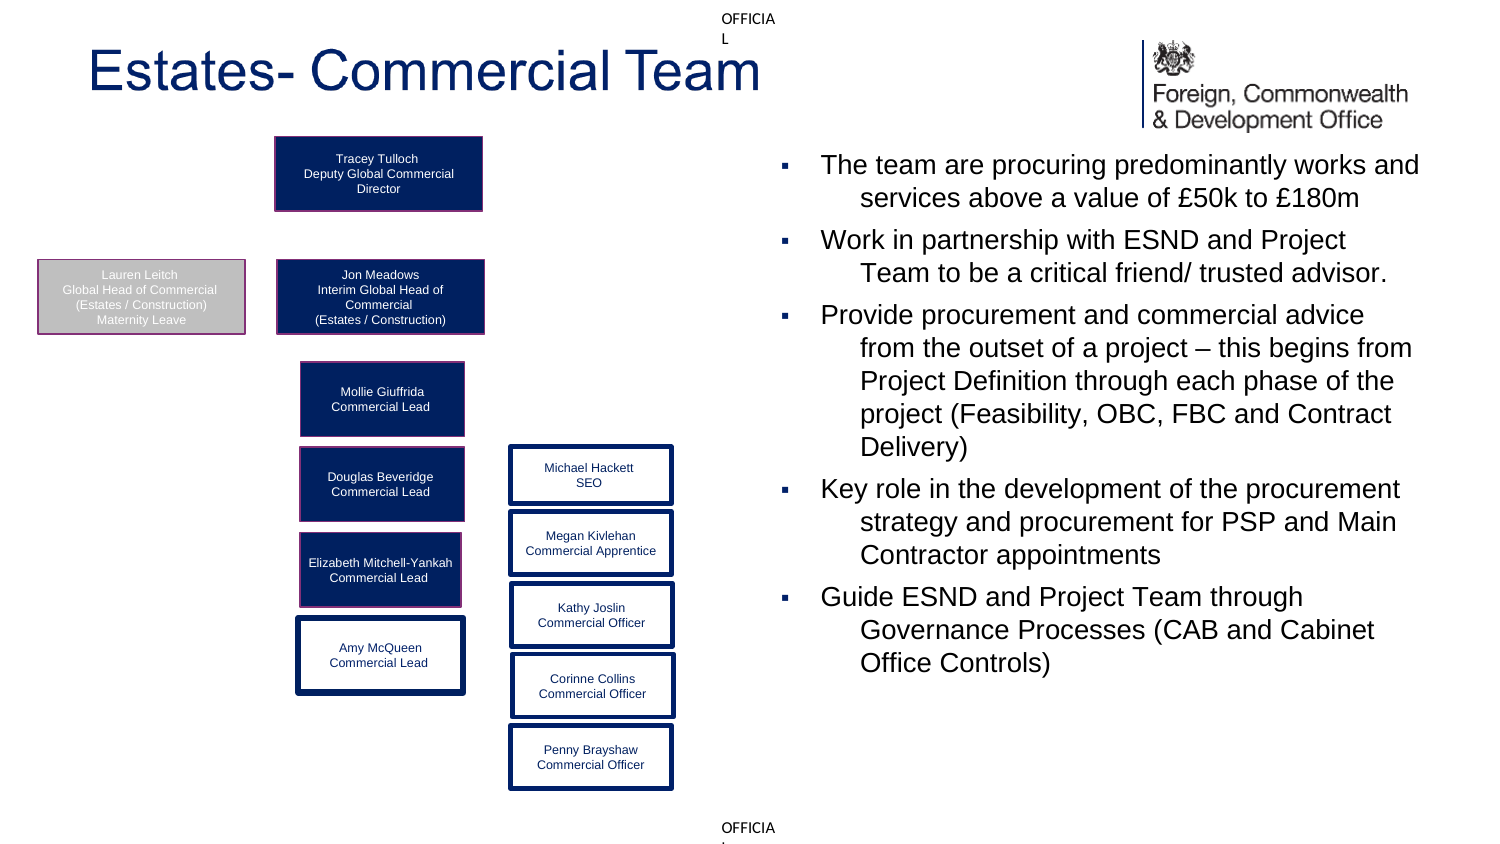

Tracey Tulloch
Deputy Global Commercial Director
# The team are procuring predominantly works and services above a value of £50k to £180m
Work in partnership with ESND and Project Team to be a critical friend/ trusted advisor.
Provide procurement and commercial advice from the outset of a project – this begins from Project Definition through each phase of the project (Feasibility, OBC, FBC and Contract Delivery)
Key role in the development of the procurement strategy and procurement for PSP and Main Contractor appointments
Guide ESND and Project Team through Governance Processes (CAB and Cabinet Office Controls)
Lauren Leitch
Global Head of Commercial
(Estates / Construction)
Maternity Leave
Jon Meadows
Interim Global Head of Commercial
(Estates / Construction)
Mollie Giuffrida
Commercial Lead
Michael Hackett
SEO
Douglas Beveridge
Commercial Lead
Megan Kivlehan
Commercial Apprentice
Elizabeth Mitchell-Yankah
Commercial Lead
Kathy Joslin
Commercial Officer
Amy McQueen
Commercial Lead
Corinne Collins
Commercial Officer
Penny Brayshaw
Commercial Officer
1/7/2025